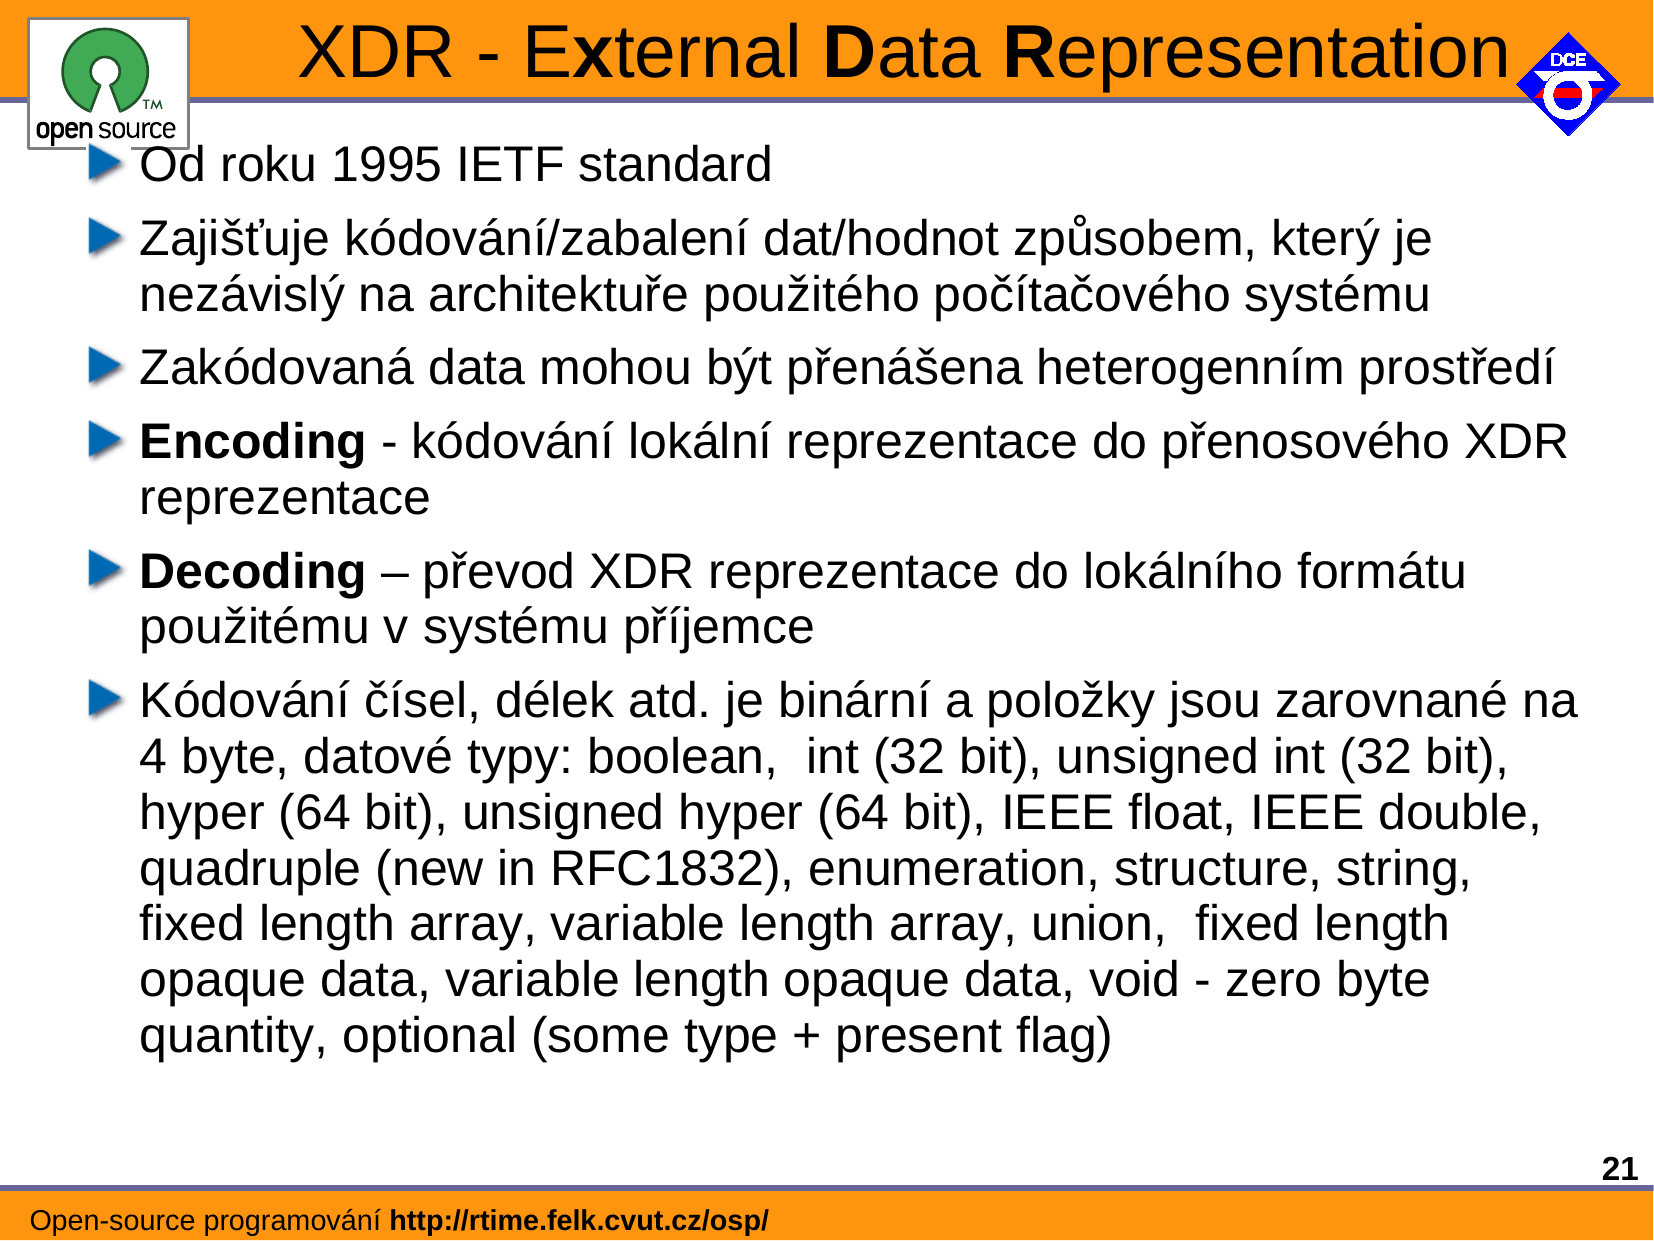

# XDR - External Data Representation
Od roku 1995 IETF standard
Zajišťuje kódování/zabalení dat/hodnot způsobem, který je nezávislý na architektuře použitého počítačového systému
Zakódovaná data mohou být přenášena heterogenním prostředí
Encoding - kódování lokální reprezentace do přenosového XDR reprezentace
Decoding – převod XDR reprezentace do lokálního formátu použitému v systému příjemce
Kódování čísel, délek atd. je binární a položky jsou zarovnané na 4 byte, datové typy: boolean, int (32 bit), unsigned int (32 bit), hyper (64 bit), unsigned hyper (64 bit), IEEE float, IEEE double, quadruple (new in RFC1832), enumeration, structure, string, fixed length array, variable length array, union, fixed length opaque data, variable length opaque data, void - zero byte quantity, optional (some type + present flag)